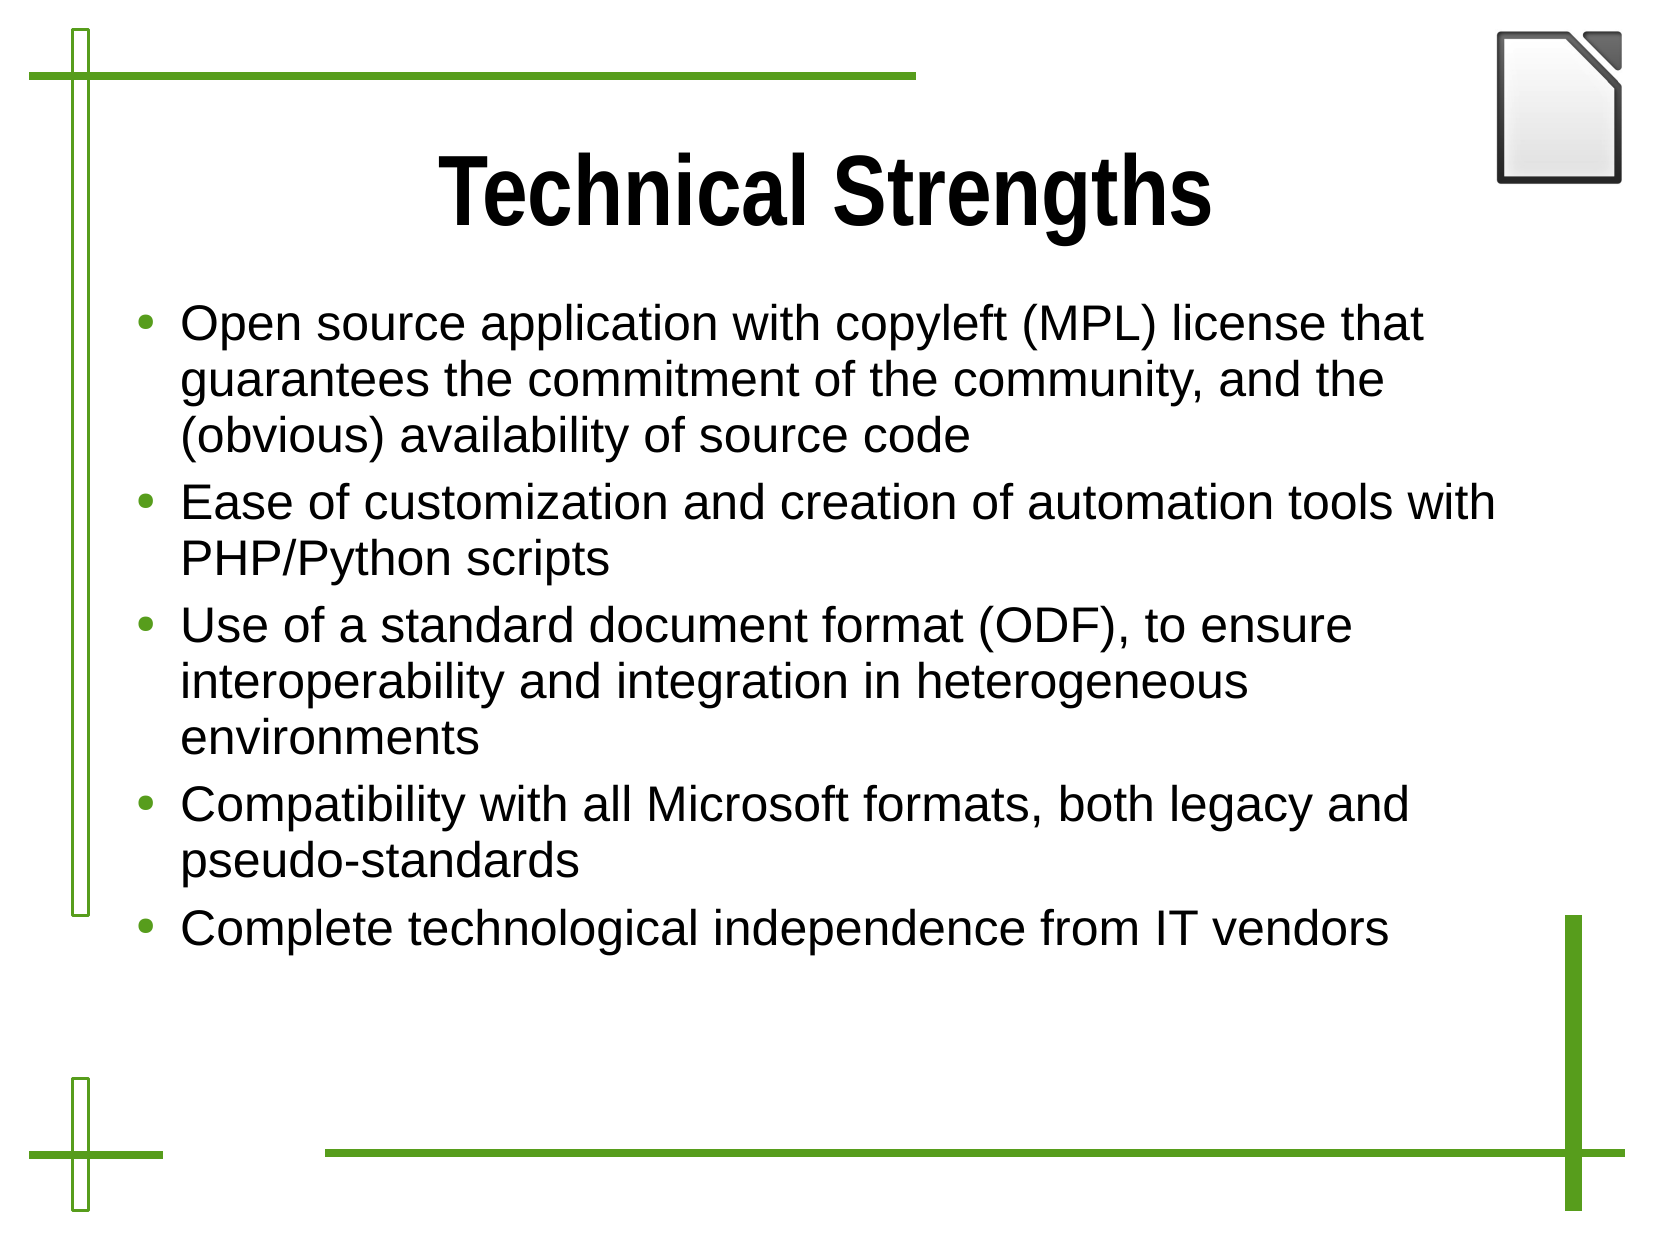

# Technical Strengths
Open source application with copyleft (MPL) license that guarantees the commitment of the community, and the (obvious) availability of source code
Ease of customization and creation of automation tools with PHP/Python scripts
Use of a standard document format (ODF), to ensure interoperability and integration in heterogeneous environments
Compatibility with all Microsoft formats, both legacy and pseudo-standards
Complete technological independence from IT vendors